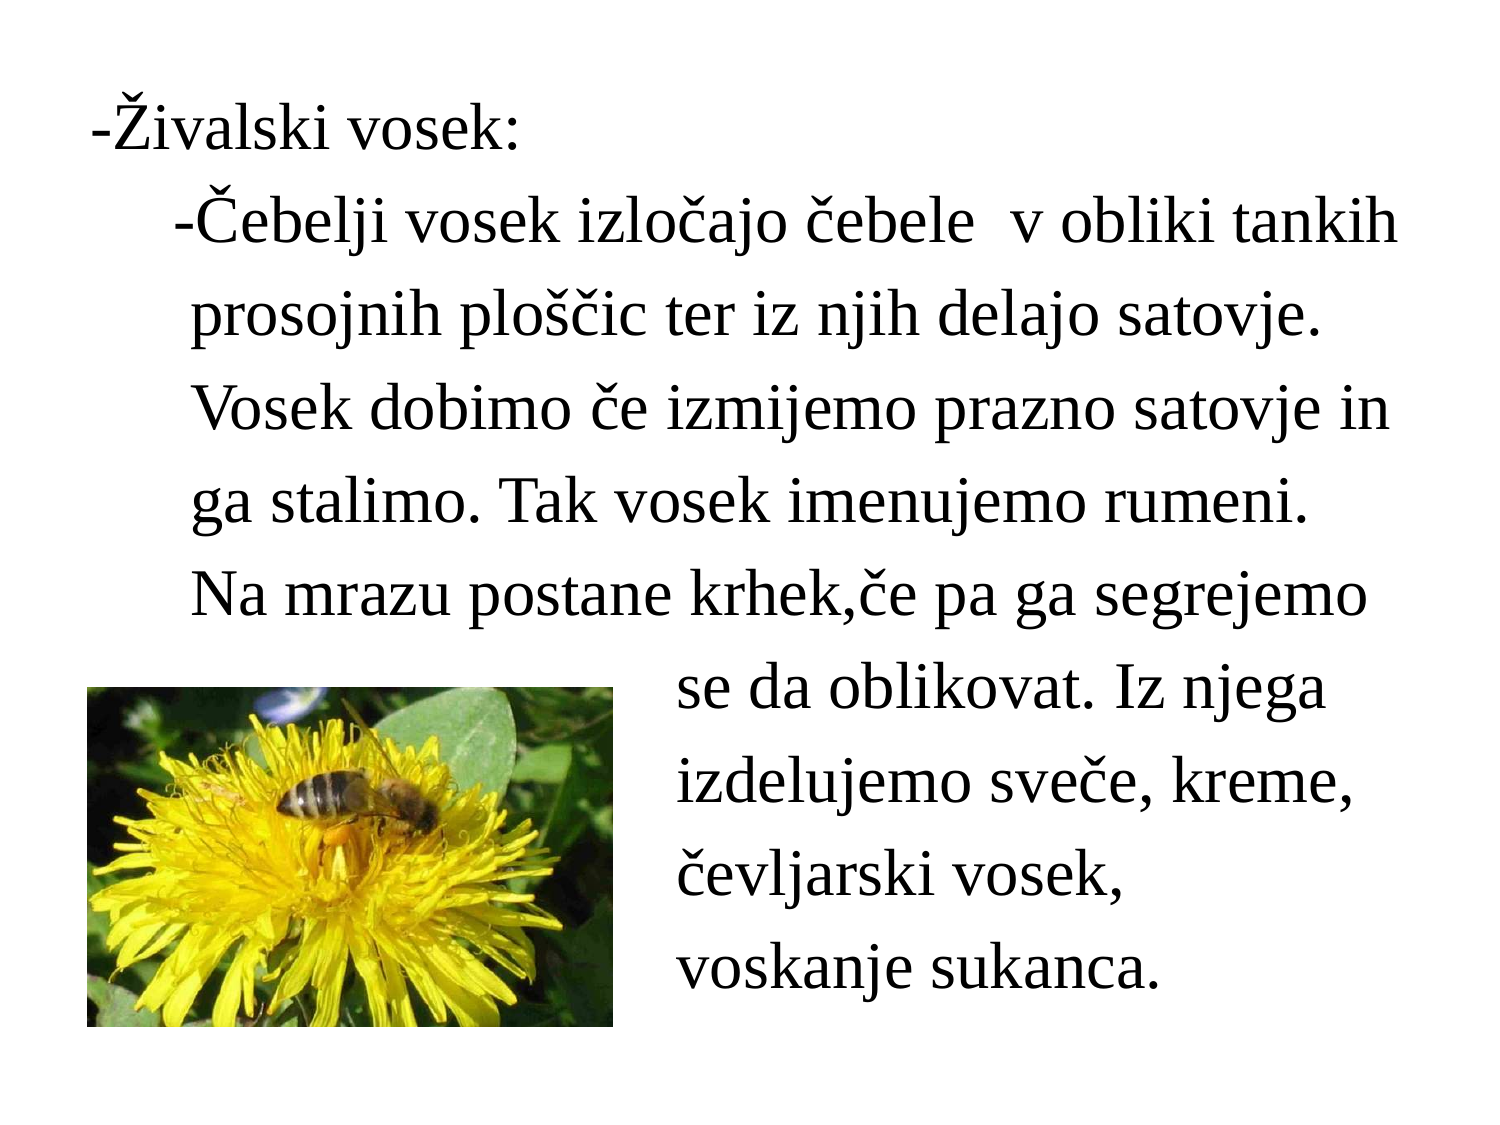

# -Živalski vosek:
 -Čebelji vosek izločajo čebele v obliki tankih
 prosojnih ploščic ter iz njih delajo satovje.
 Vosek dobimo če izmijemo prazno satovje in
 ga stalimo. Tak vosek imenujemo rumeni.
 Na mrazu postane krhek,če pa ga segrejemo
 se da oblikovat. Iz njega
 izdelujemo sveče, kreme,
 čevljarski vosek,
 voskanje sukanca.